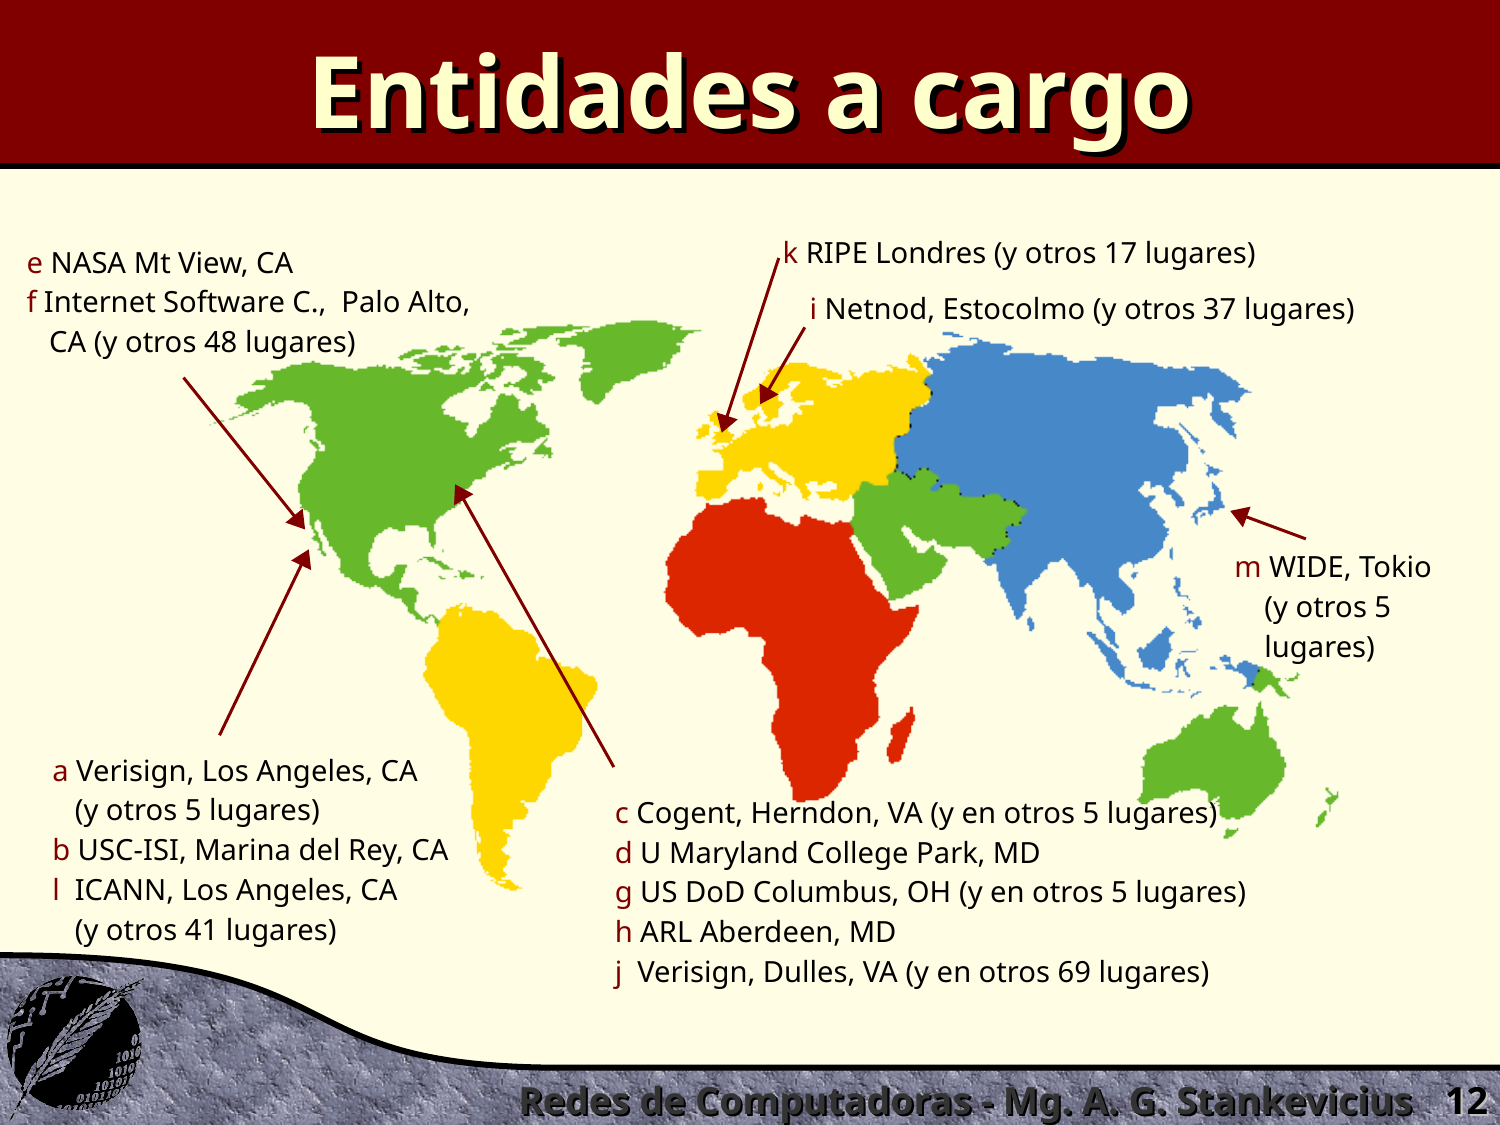

# Entidades a cargo
k RIPE Londres (y otros 17 lugares)
e NASA Mt View, CA
f Internet Software C., Palo Alto,
 CA (y otros 48 lugares)
i Netnod, Estocolmo (y otros 37 lugares)
m WIDE, Tokio
 (y otros 5
 lugares)
a Verisign, Los Angeles, CA
 (y otros 5 lugares)
b USC-ISI, Marina del Rey, CA
l ICANN, Los Angeles, CA
 (y otros 41 lugares)
c Cogent, Herndon, VA (y en otros 5 lugares)
d U Maryland College Park, MD
g US DoD Columbus, OH (y en otros 5 lugares)
h ARL Aberdeen, MD
j Verisign, Dulles, VA (y en otros 69 lugares)
12